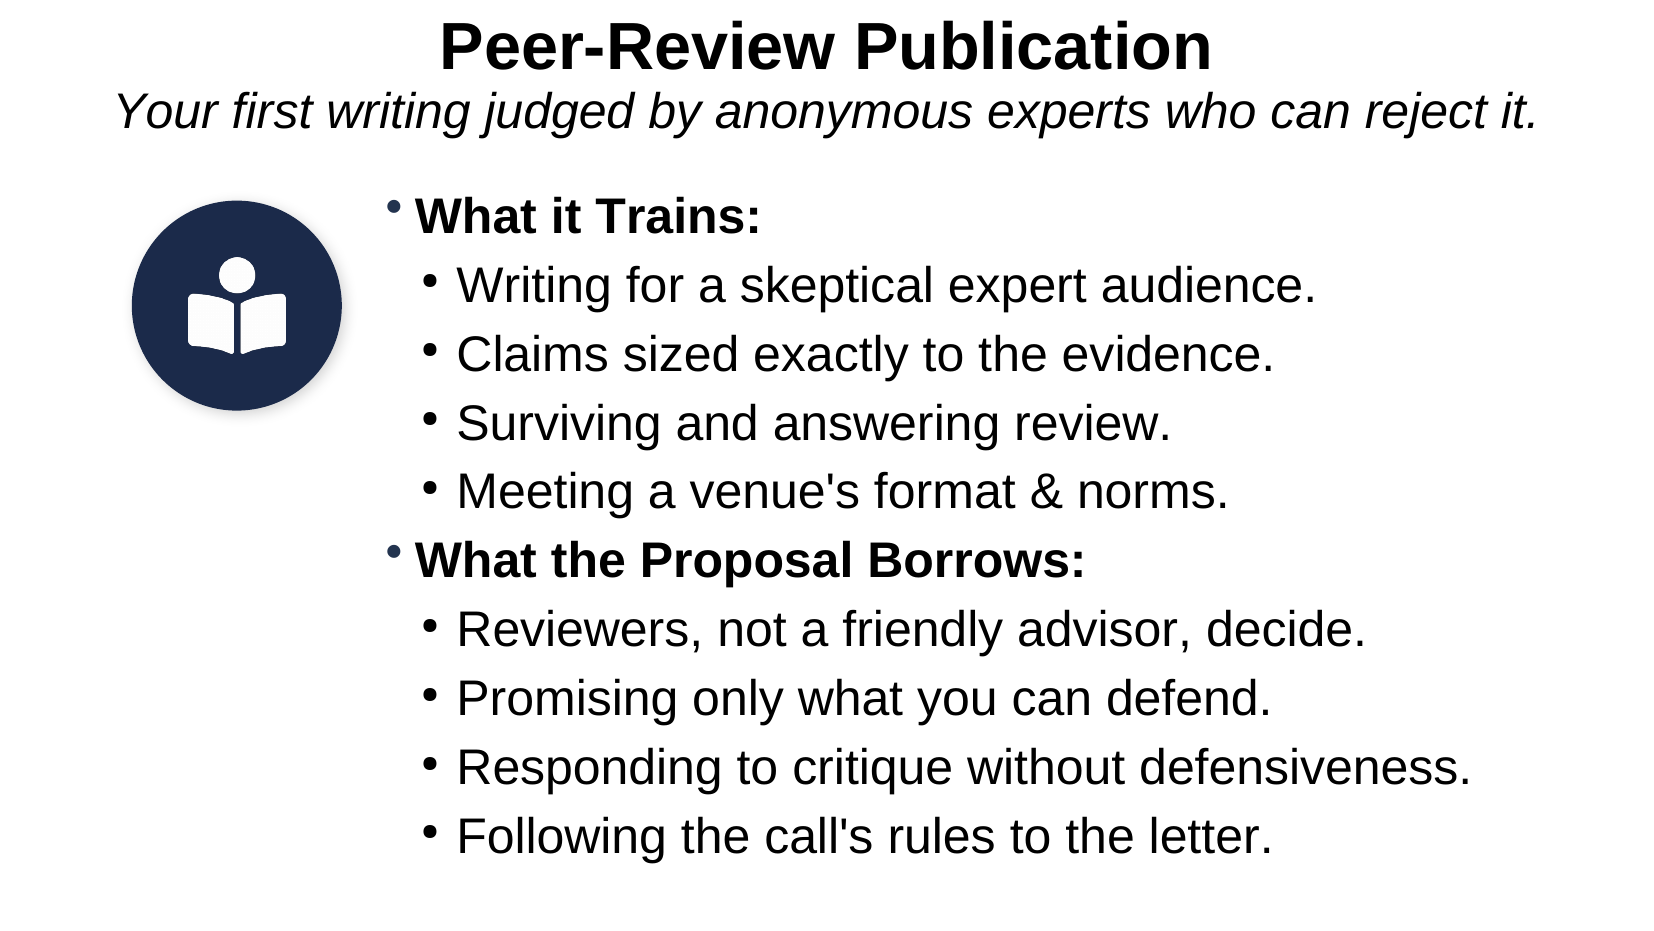

# Peer-Review Publication Your first writing judged by anonymous experts who can reject it.
What it Trains:
Writing for a skeptical expert audience.
Claims sized exactly to the evidence.
Surviving and answering review.
Meeting a venue's format & norms.
What the Proposal Borrows:
Reviewers, not a friendly advisor, decide.
Promising only what you can defend.
Responding to critique without defensiveness.
Following the call's rules to the letter.